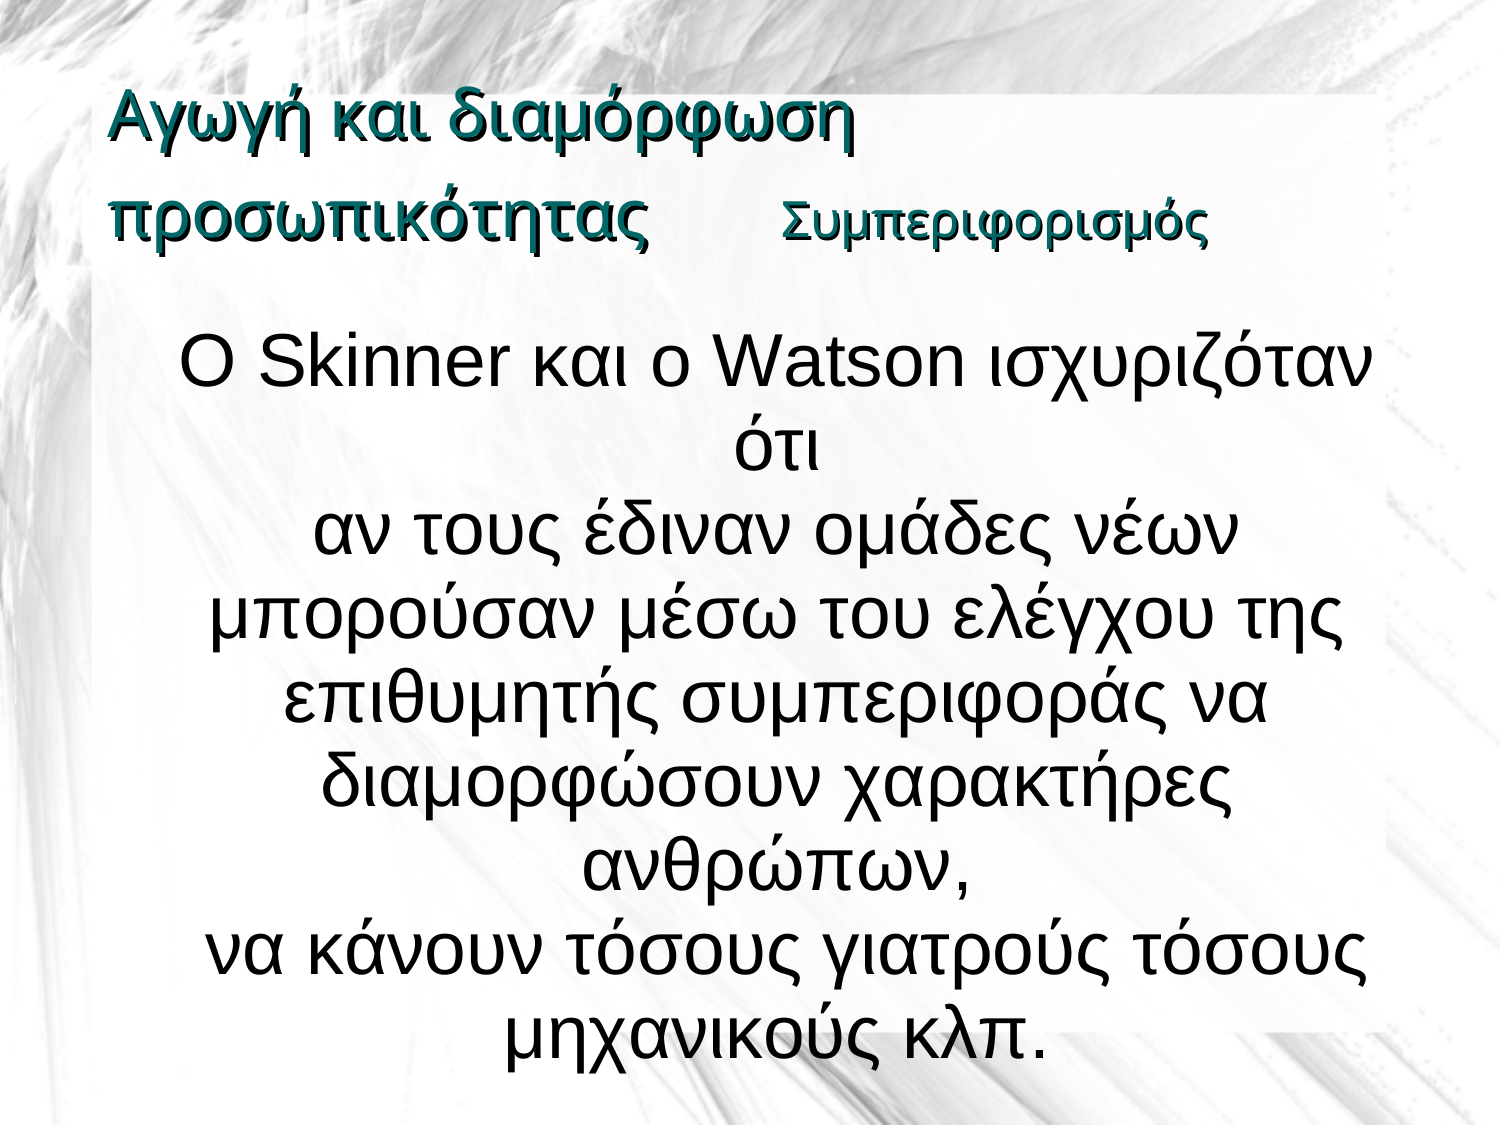

# Αγωγή και διαμόρφωση προσωπικότητας Συμπεριφορισμός
Ο Skinner και ο Watson ισχυριζόταν
 ότι
αν τους έδιναν ομάδες νέων μπορούσαν μέσω του ελέγχου της επιθυμητής συμπεριφοράς να διαμορφώσουν χαρακτήρες ανθρώπων,
 να κάνουν τόσους γιατρούς τόσους μηχανικούς κλπ.